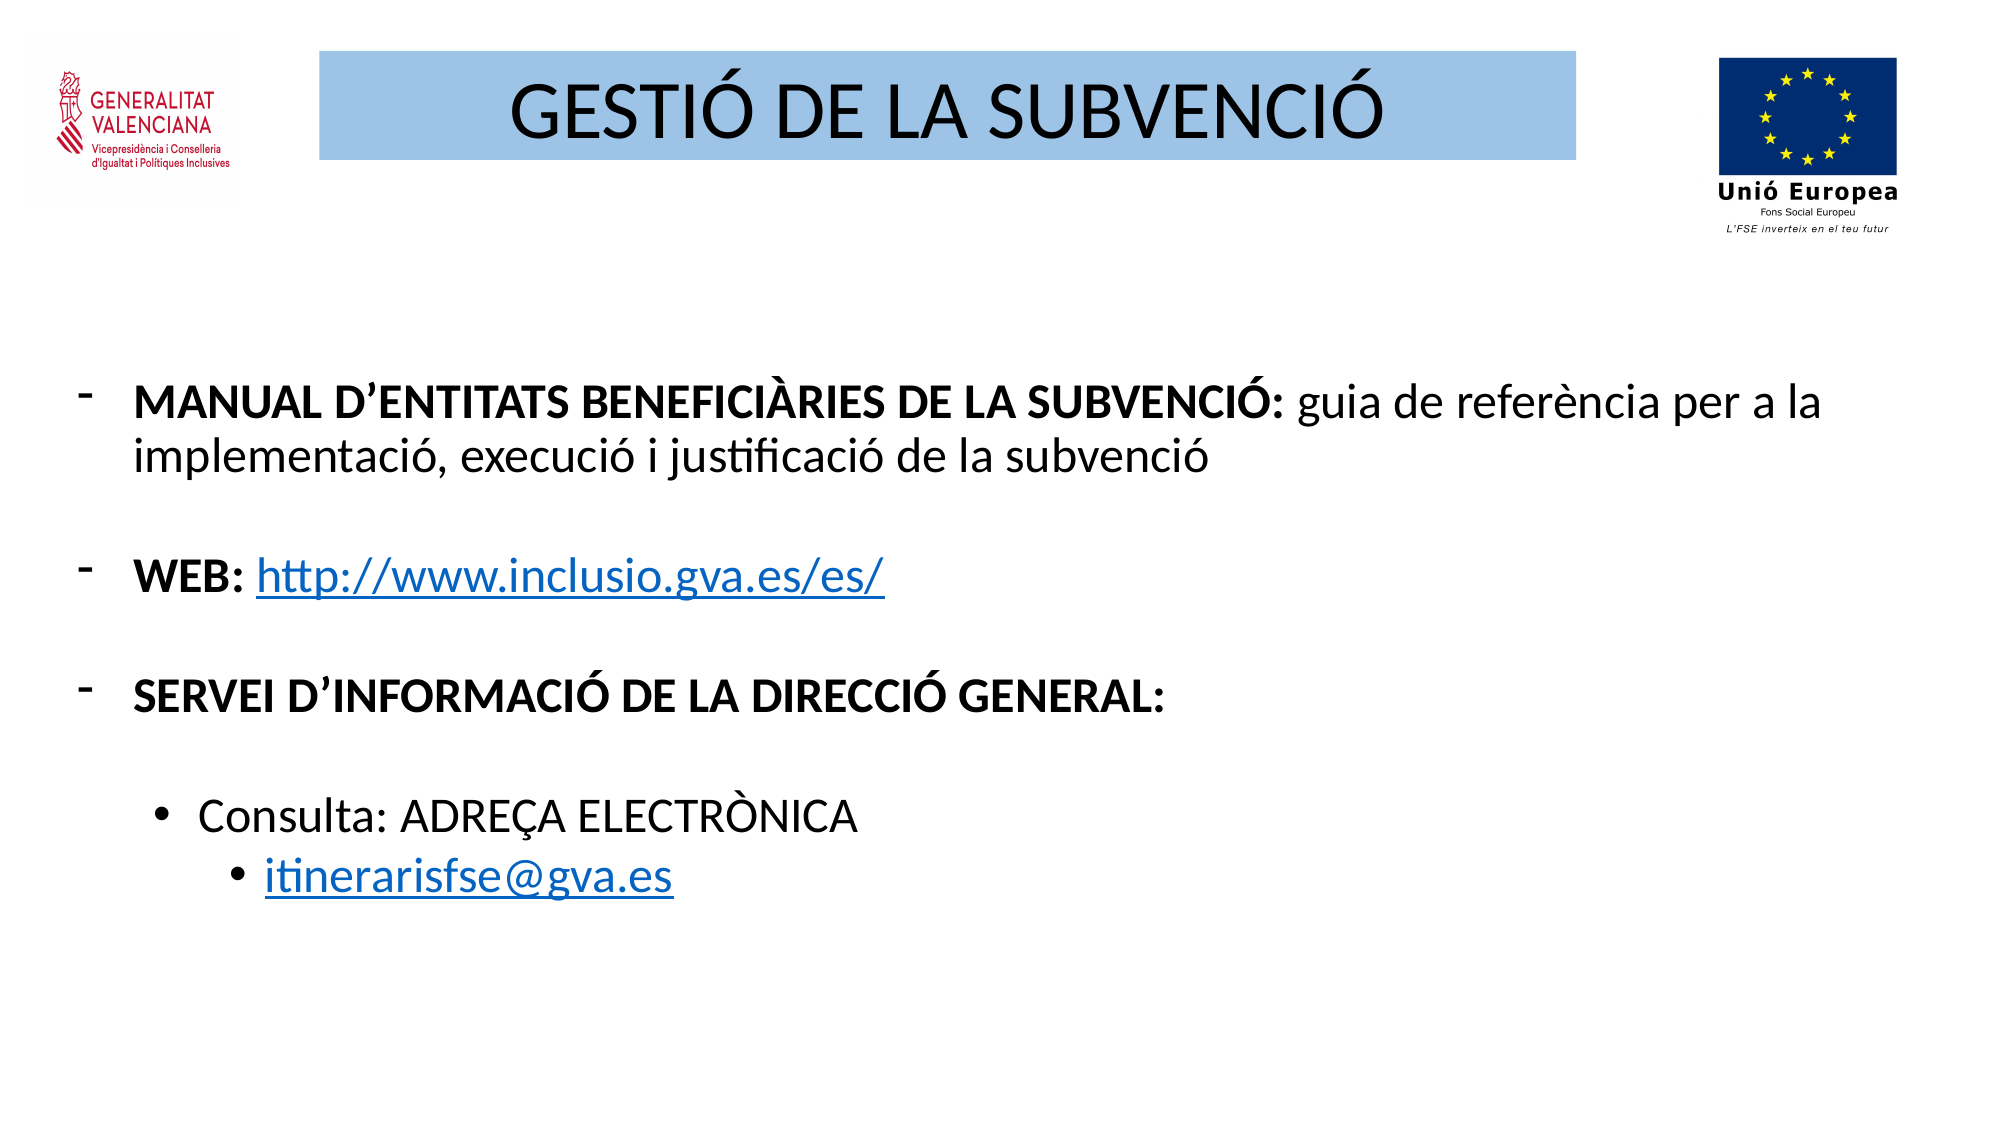

GESTIÓ DE LA SUBVENCIÓ
MANUAL D’ENTITATS BENEFICIÀRIES DE LA SUBVENCIÓ: guia de referència per a la implementació, execució i justificació de la subvenció
WEB: http://www.inclusio.gva.es/es/
SERVEI D’INFORMACIÓ DE LA DIRECCIÓ GENERAL:
Consulta: ADREÇA ELECTRÒNICA
itinerarisfse@gva.es